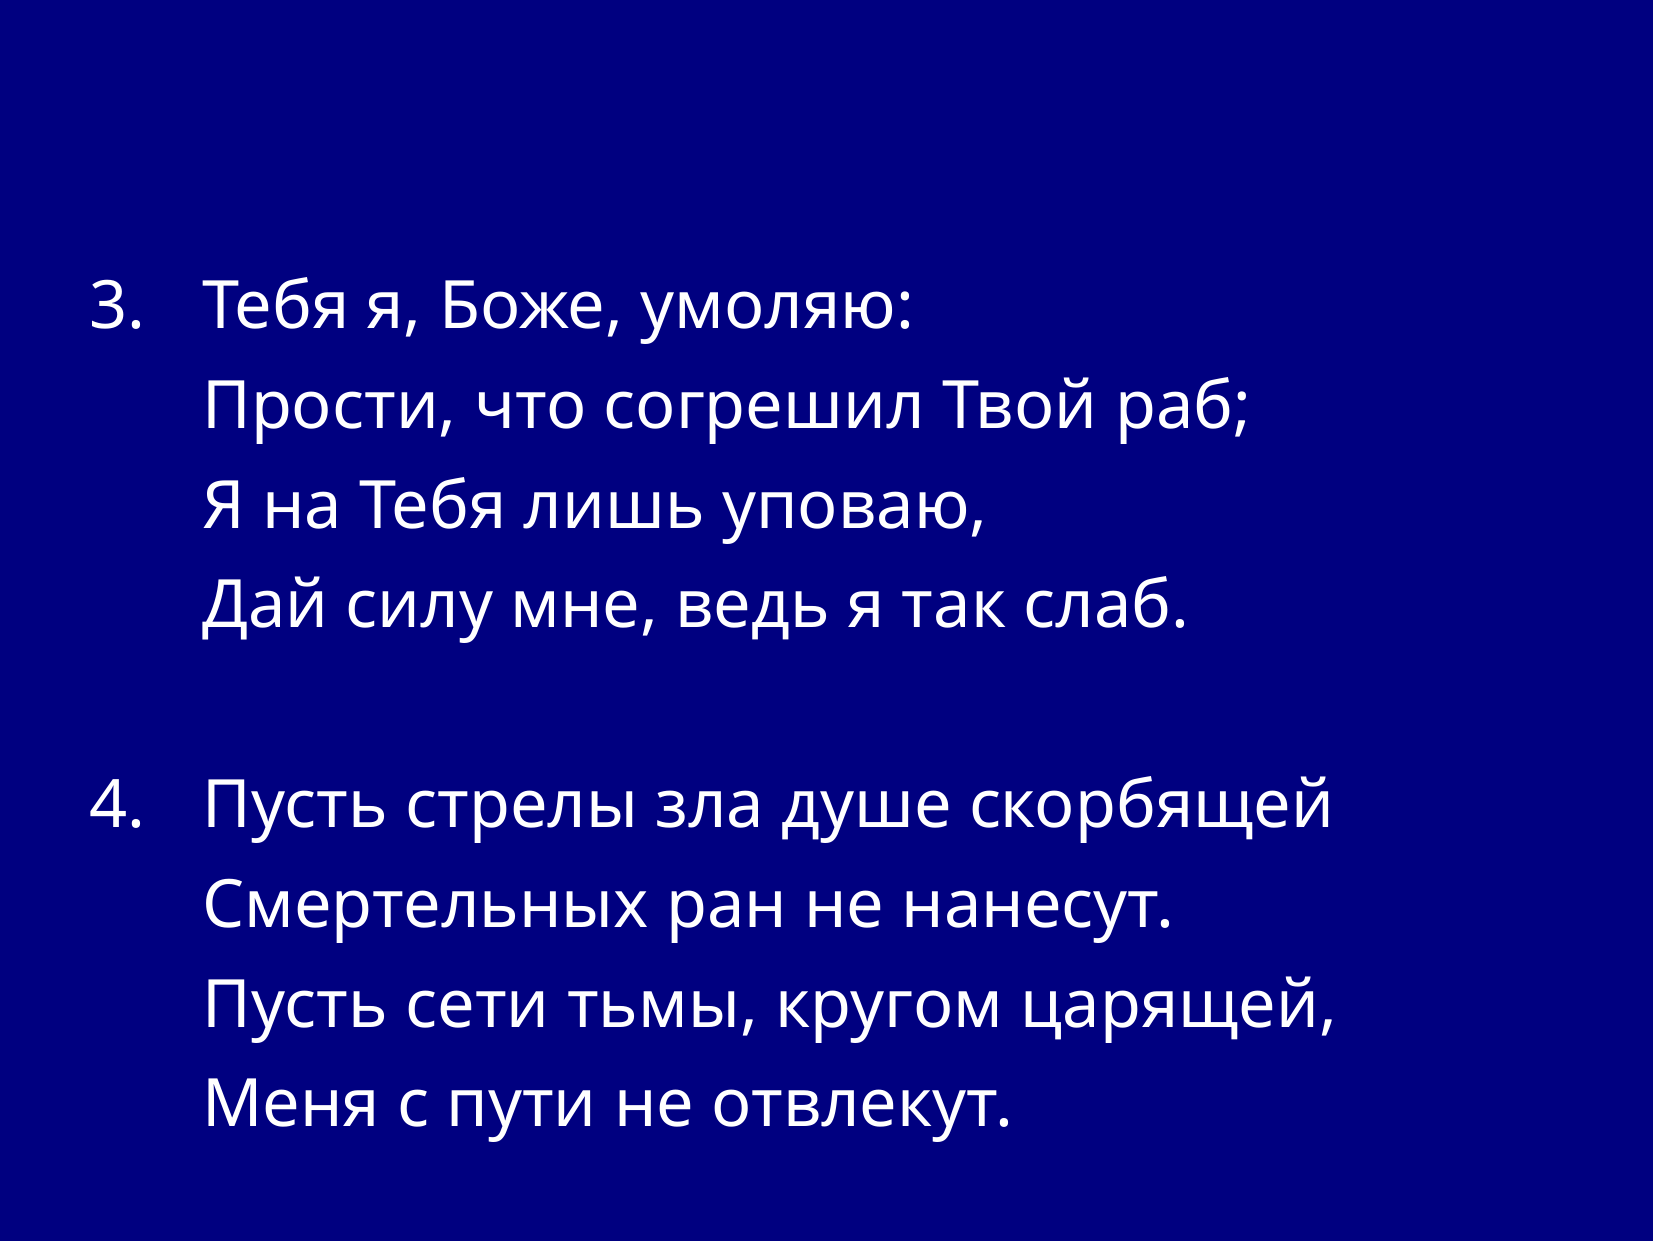

3.	Тебя я, Боже, умоляю:
	Прости, что согрешил Твой раб;
	Я на Тебя лишь уповаю,
	Дай силу мне, ведь я так слаб.
4.	Пусть стрелы зла душе скорбящей
	Смертельных ран не нанесут.
	Пусть сети тьмы, кругом царящей,
	Меня с пути не отвлекут.